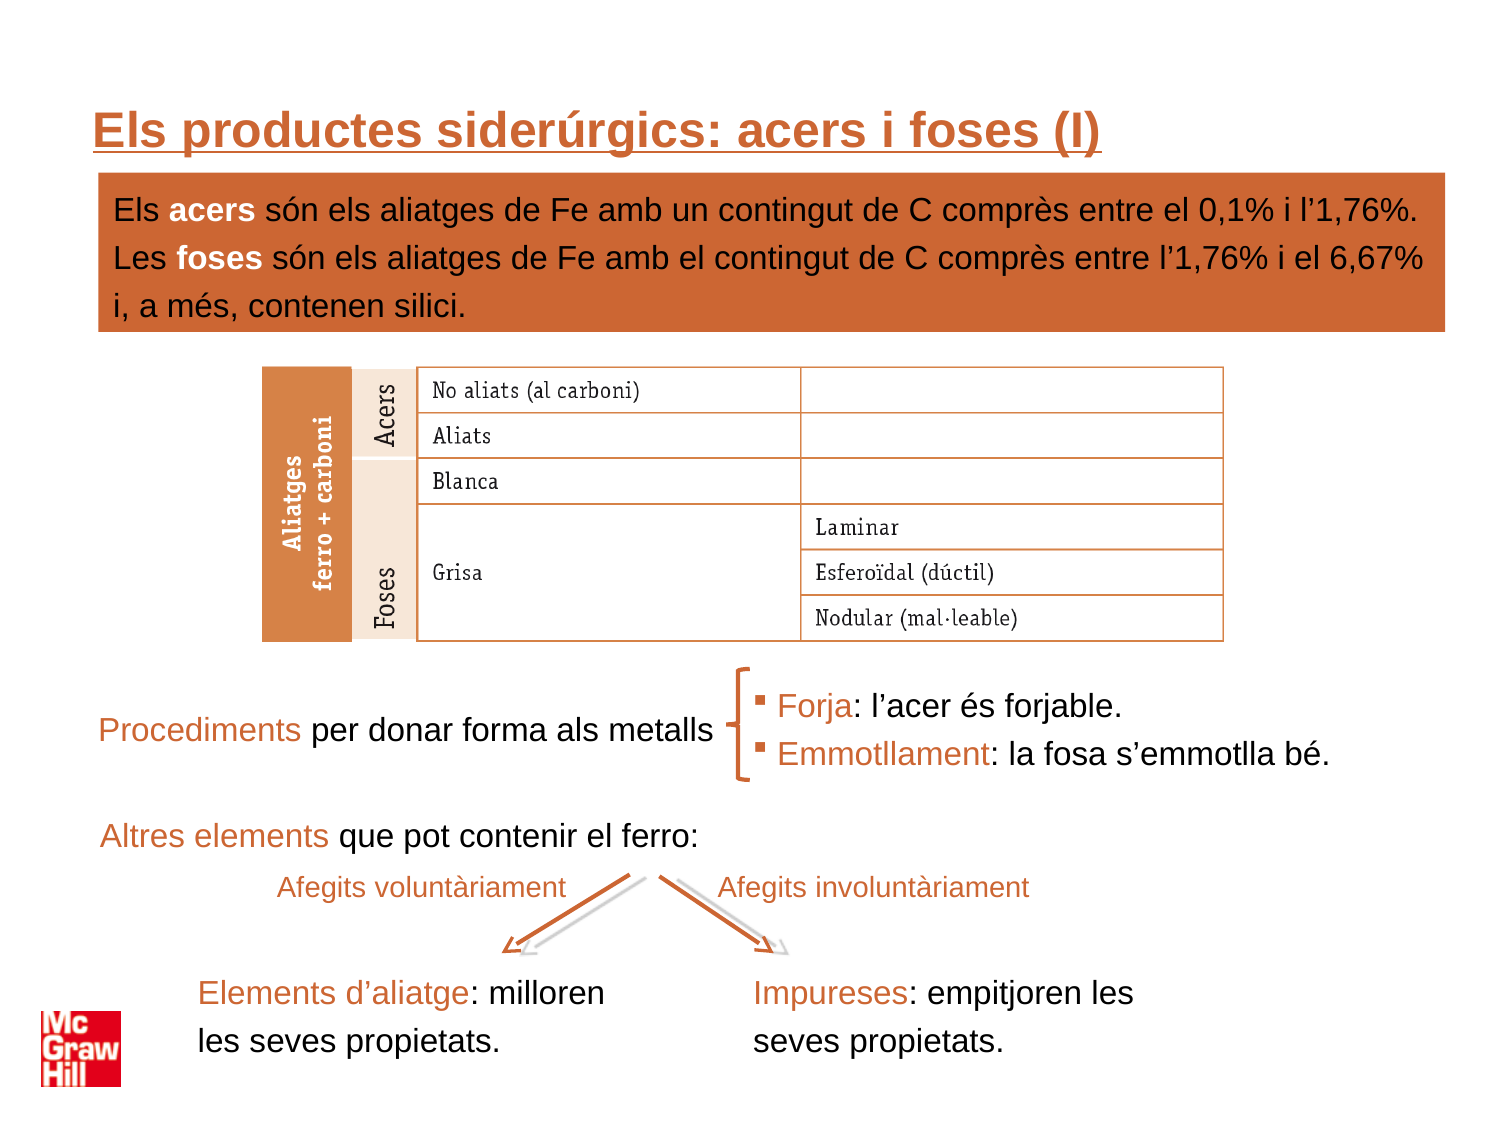

Els productes siderúrgics: acers i foses (I)
Els acers són els aliatges de Fe amb un contingut de C comprès entre el 0,1% i l’1,76%.
Les foses són els aliatges de Fe amb el contingut de C comprès entre l’1,76% i el 6,67% i, a més, contenen silici.
 Forja: l’acer és forjable.
 Emmotllament: la fosa s’emmotlla bé.
Procediments per donar forma als metalls
Altres elements que pot contenir el ferro:
Afegits voluntàriament
Afegits involuntàriament
Elements d’aliatge: milloren les seves propietats.
Impureses: empitjoren les seves propietats.